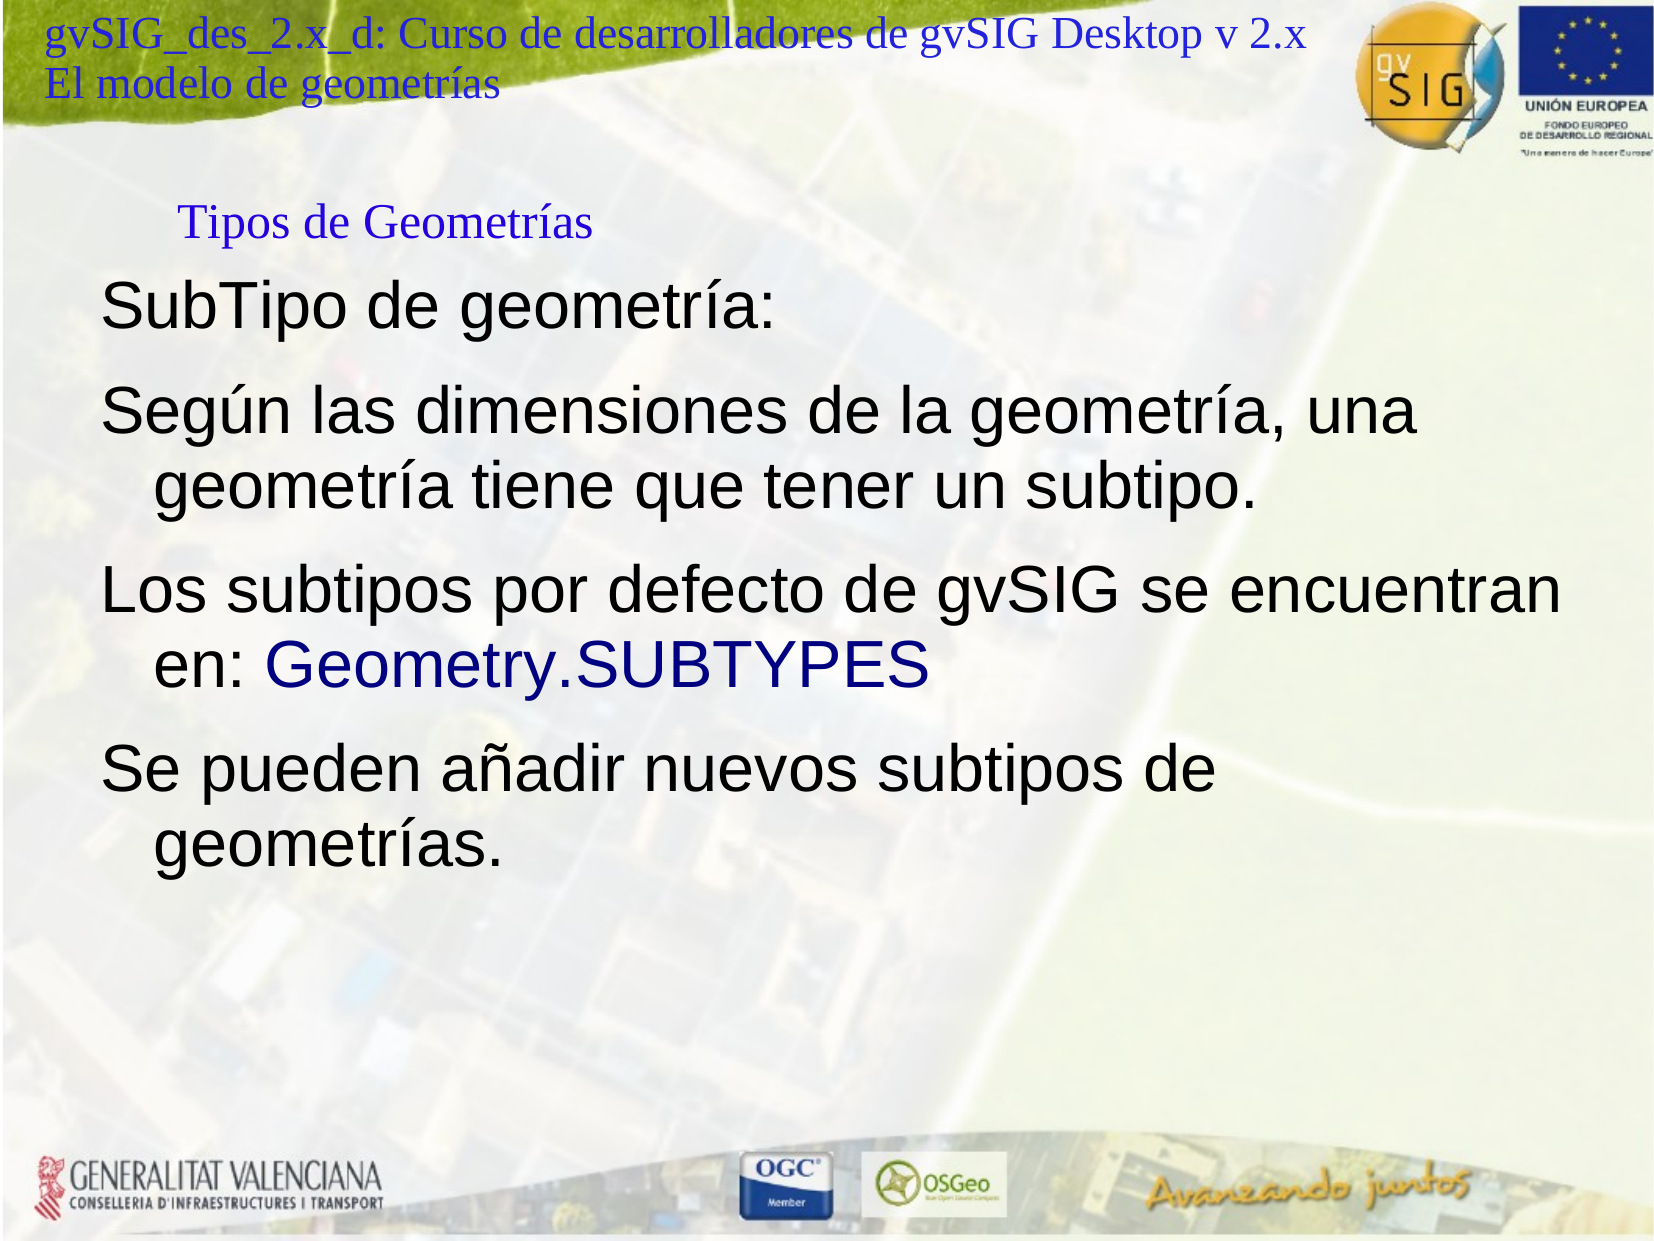

Tipos de Geometrías
# SubTipo de geometría:
Según las dimensiones de la geometría, una geometría tiene que tener un subtipo.
Los subtipos por defecto de gvSIG se encuentran en: Geometry.SUBTYPES
Se pueden añadir nuevos subtipos de geometrías.